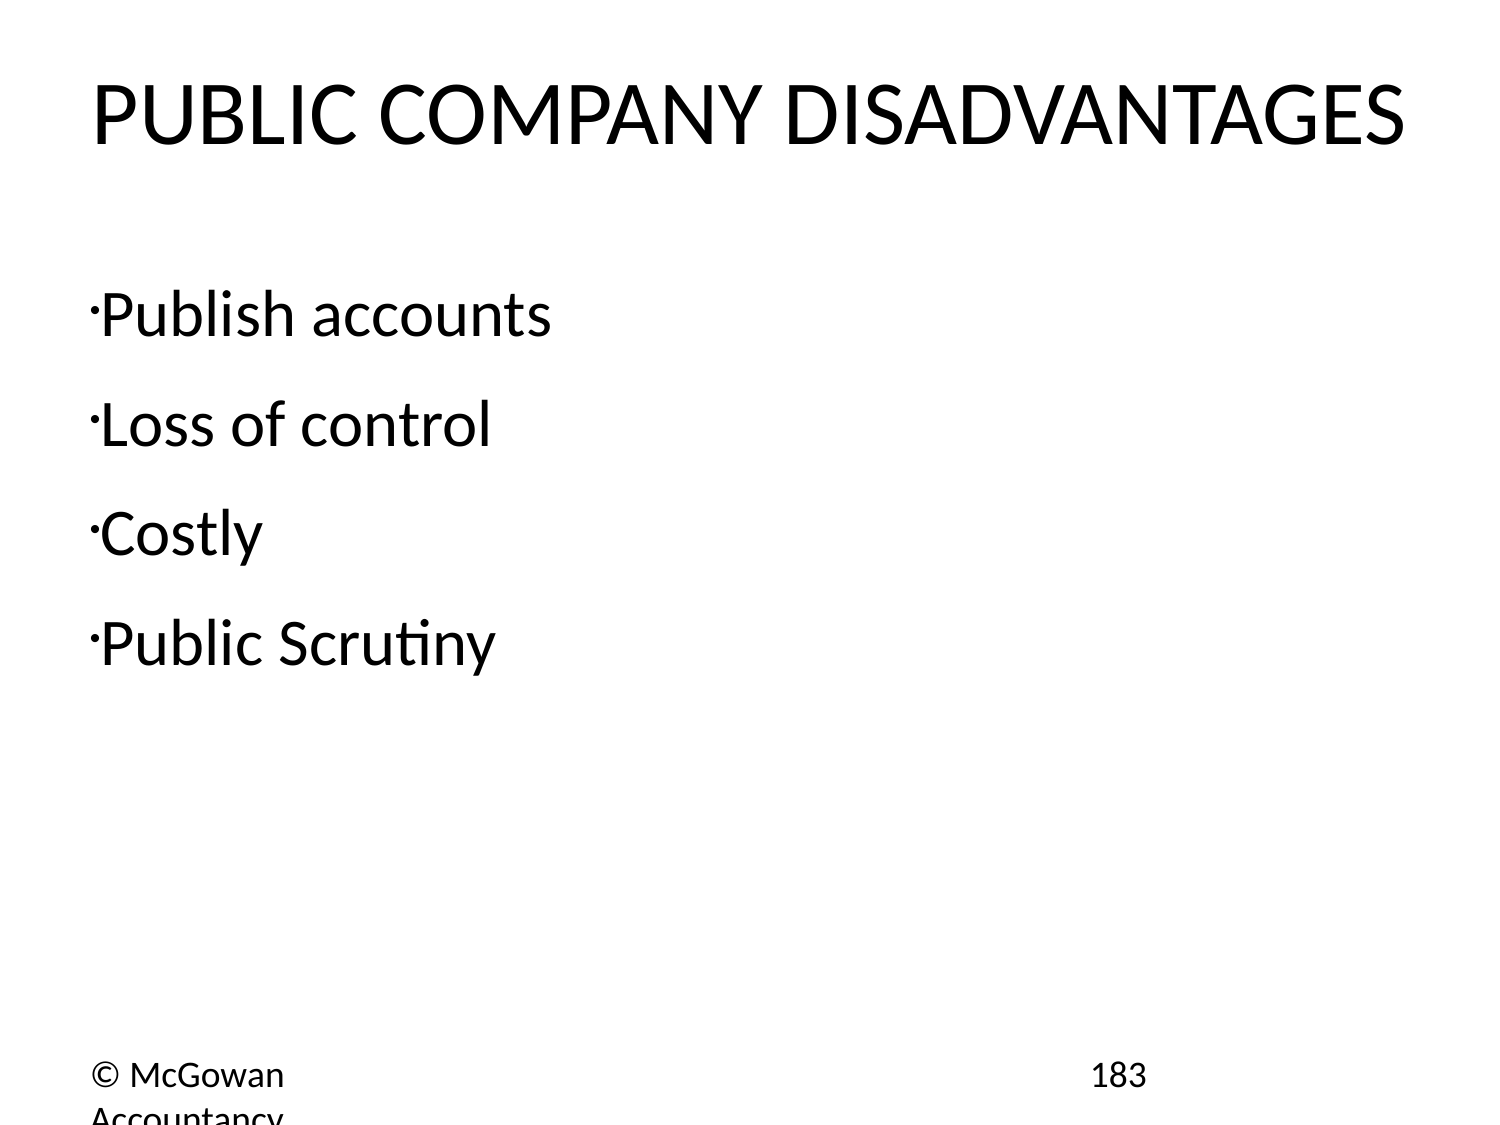

# PUBLIC COMPANY DISADVANTAGES
Publish accounts
Loss of control
Costly
Public Scrutiny
© McGowan Accountancy Services
183